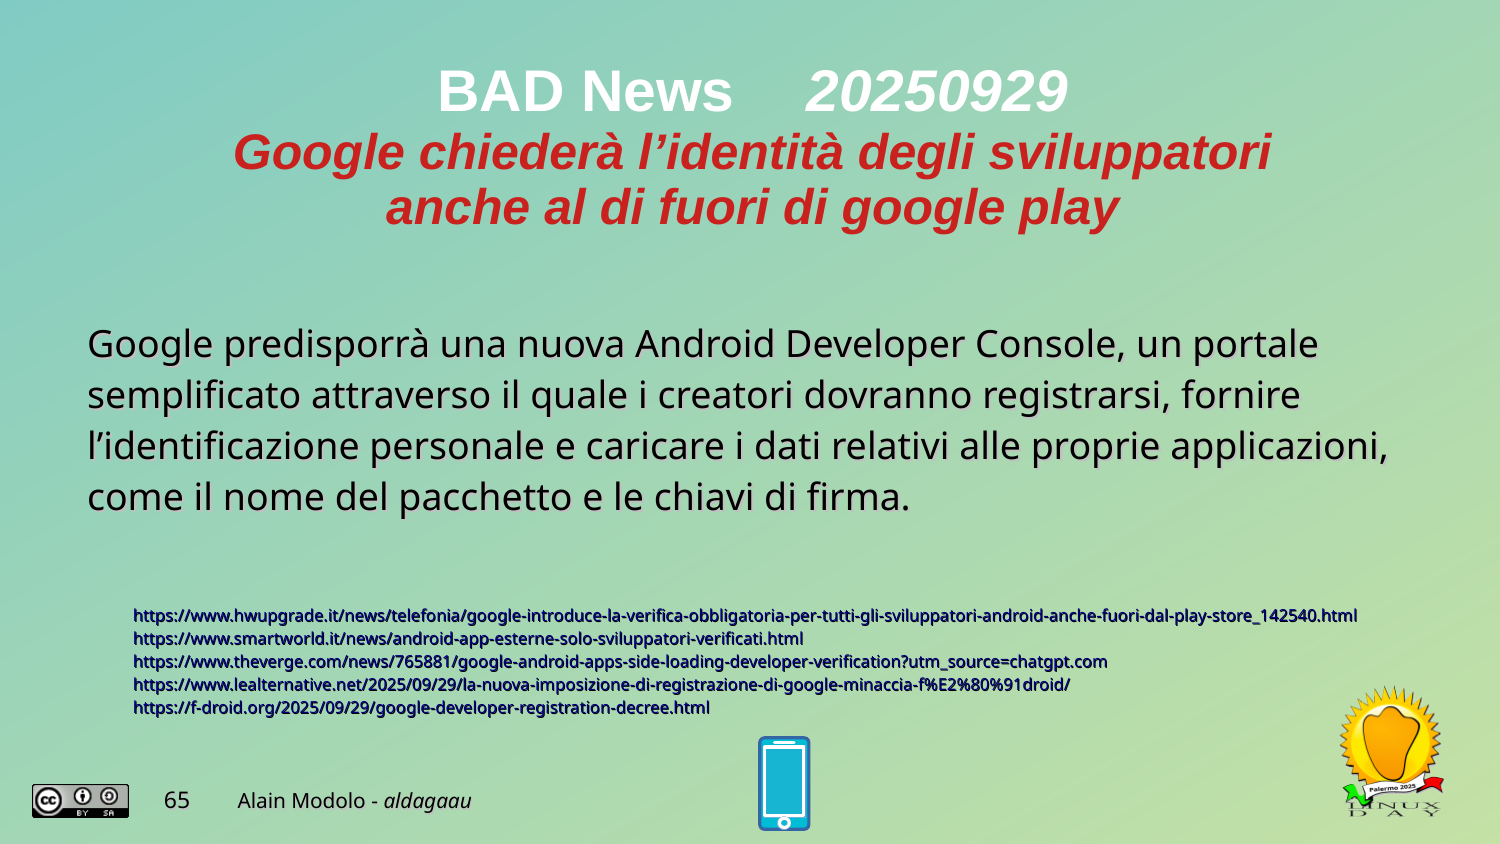

# BAD News	20250929 Google chiederà l’identità degli sviluppatori anche al di fuori di google play
Google predisporrà una nuova Android Developer Console, un portale semplificato attraverso il quale i creatori dovranno registrarsi, fornire l’identificazione personale e caricare i dati relativi alle proprie applicazioni, come il nome del pacchetto e le chiavi di firma.
https://www.hwupgrade.it/news/telefonia/google-introduce-la-verifica-obbligatoria-per-tutti-gli-sviluppatori-android-anche-fuori-dal-play-store_142540.html
https://www.smartworld.it/news/android-app-esterne-solo-sviluppatori-verificati.html
https://www.theverge.com/news/765881/google-android-apps-side-loading-developer-verification?utm_source=chatgpt.com
https://www.lealternative.net/2025/09/29/la-nuova-imposizione-di-registrazione-di-google-minaccia-f%E2%80%91droid/
https://f-droid.org/2025/09/29/google-developer-registration-decree.html